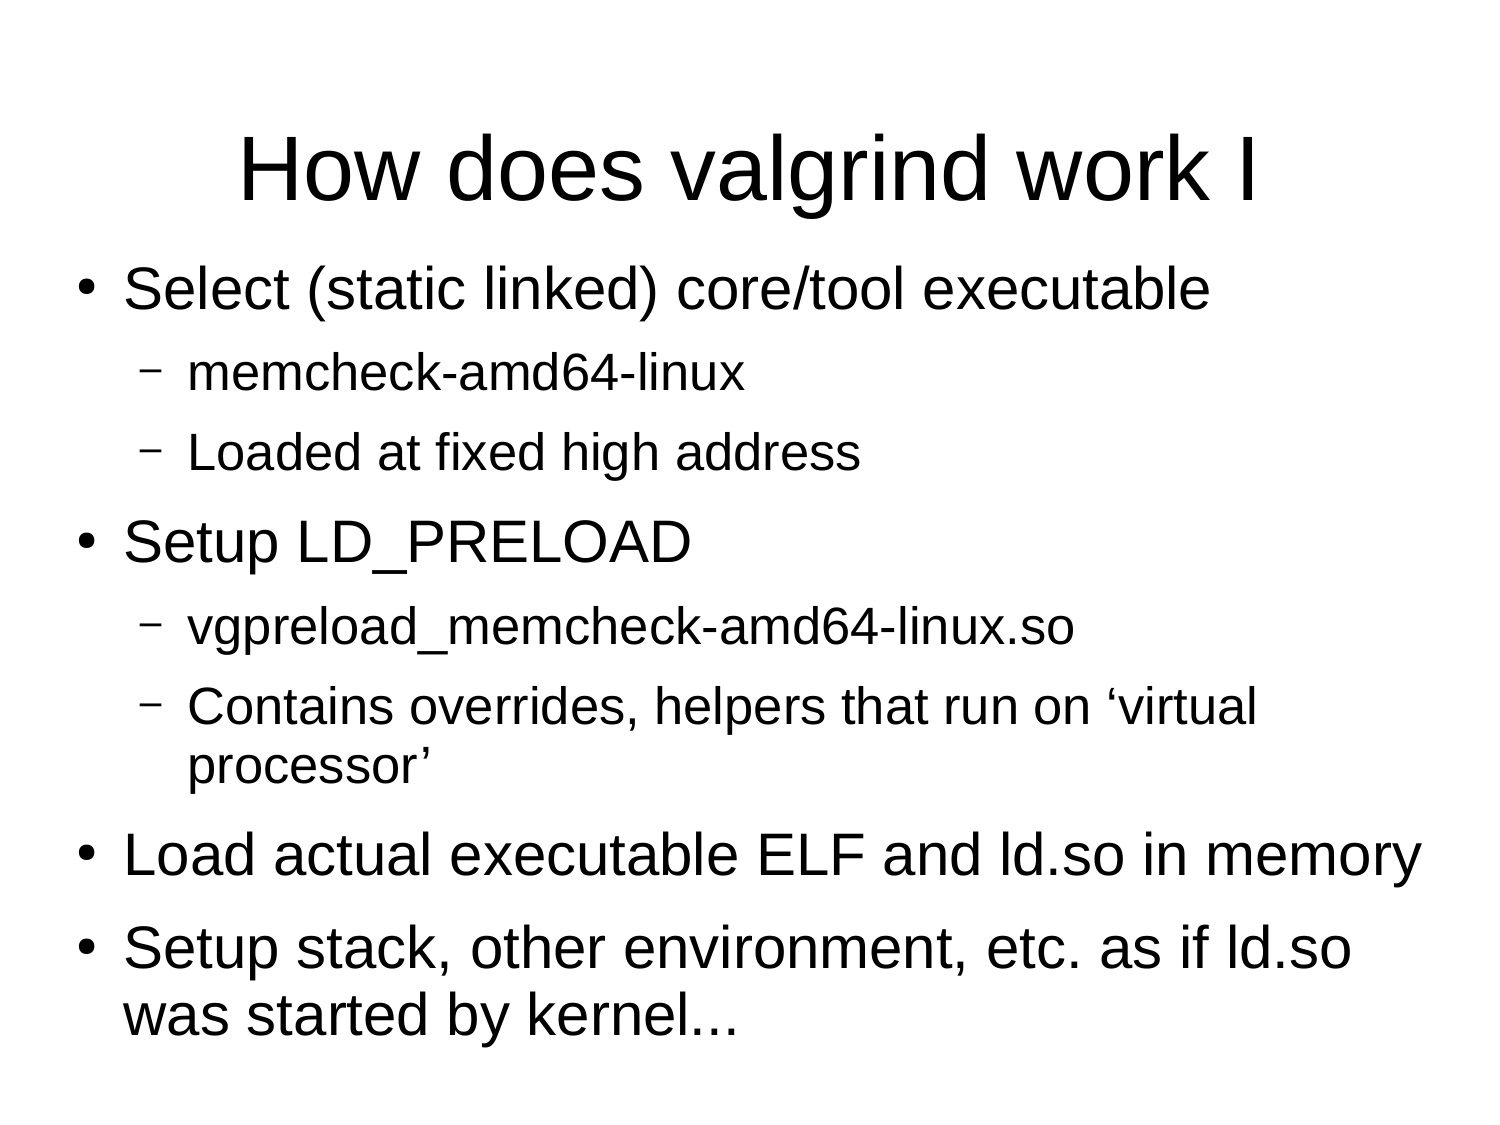

# How does valgrind work I
Select (static linked) core/tool executable
memcheck-amd64-linux
Loaded at fixed high address
Setup LD_PRELOAD
vgpreload_memcheck-amd64-linux.so
Contains overrides, helpers that run on ‘virtual processor’
Load actual executable ELF and ld.so in memory
Setup stack, other environment, etc. as if ld.so was started by kernel...